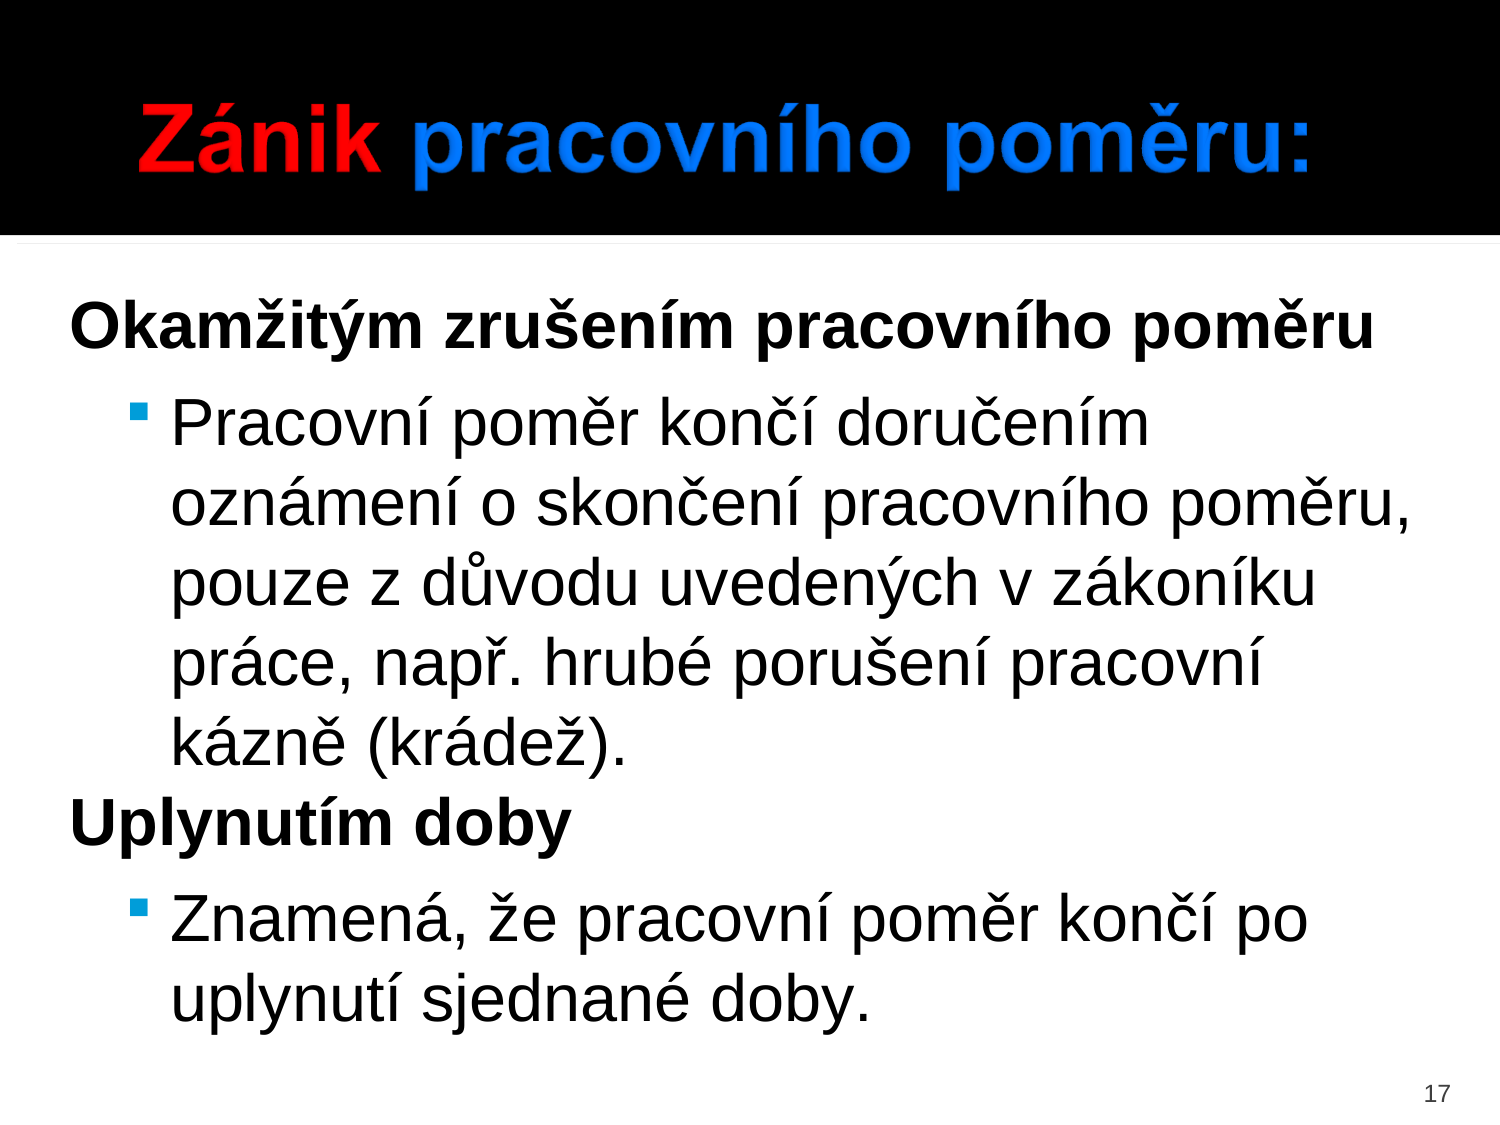

# Okamžitým zrušením pracovního poměru
Pracovní poměr končí doručením oznámení o skončení pracovního poměru, pouze z důvodu uvedených v zákoníku práce, např. hrubé porušení pracovní kázně (krádež).
Uplynutím doby
Znamená, že pracovní poměr končí po uplynutí sjednané doby.